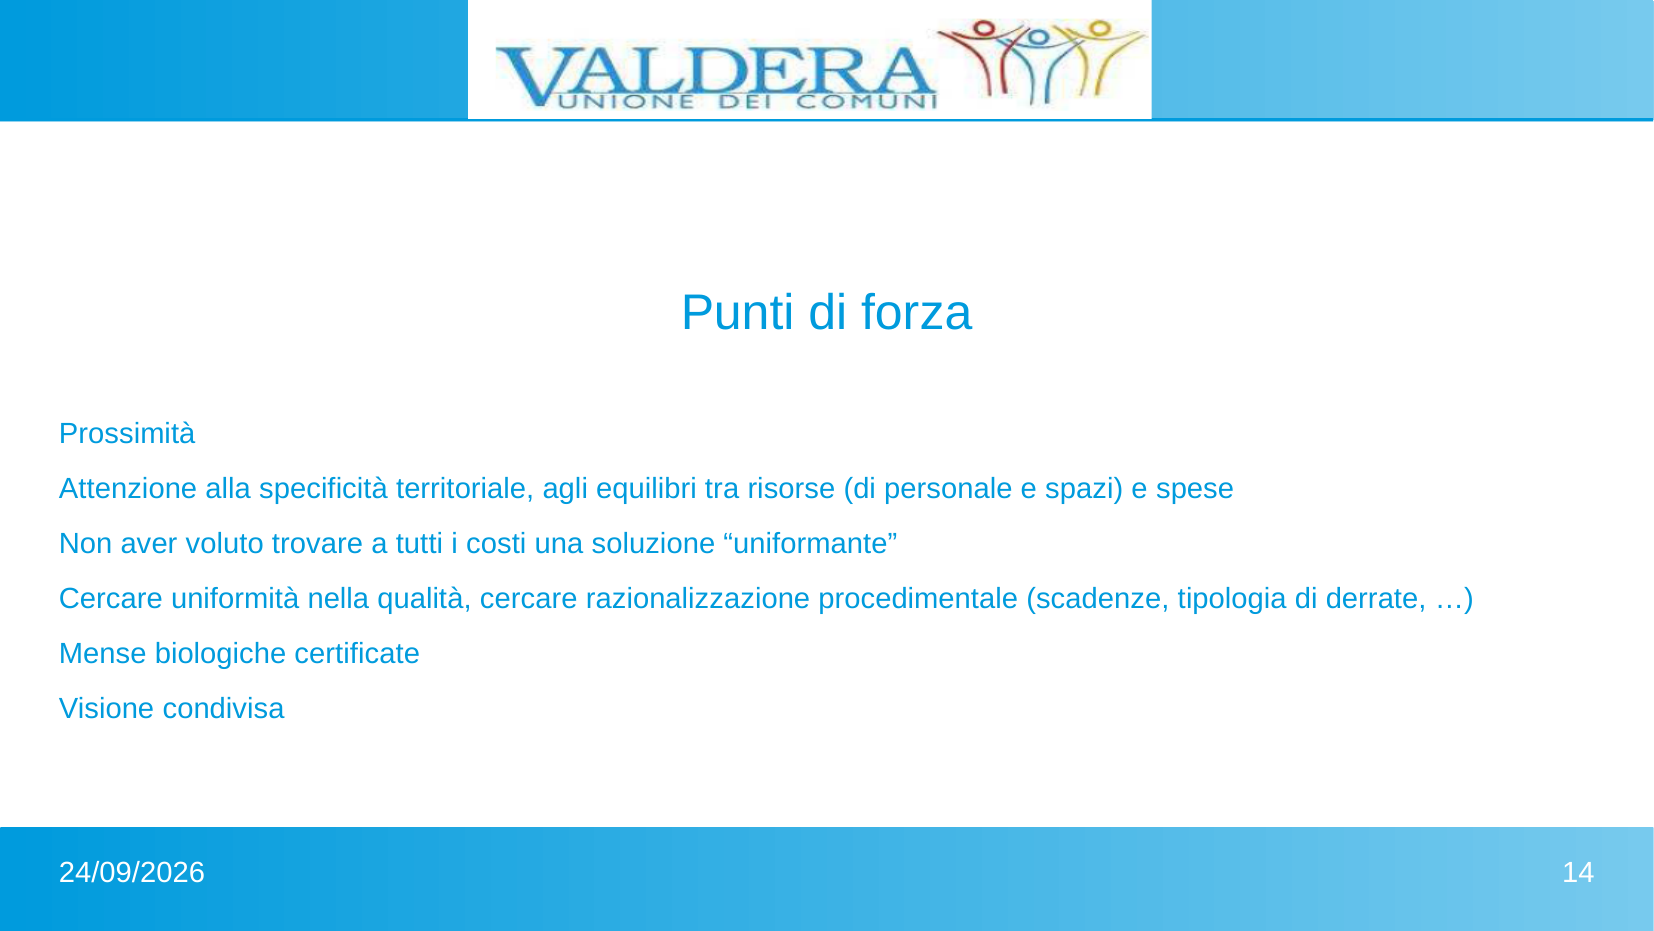

# .
Punti di forza
Prossimità
Attenzione alla specificità territoriale, agli equilibri tra risorse (di personale e spazi) e spese
Non aver voluto trovare a tutti i costi una soluzione “uniformante”
Cercare uniformità nella qualità, cercare razionalizzazione procedimentale (scadenze, tipologia di derrate, …)
Mense biologiche certificate
Visione condivisa
14